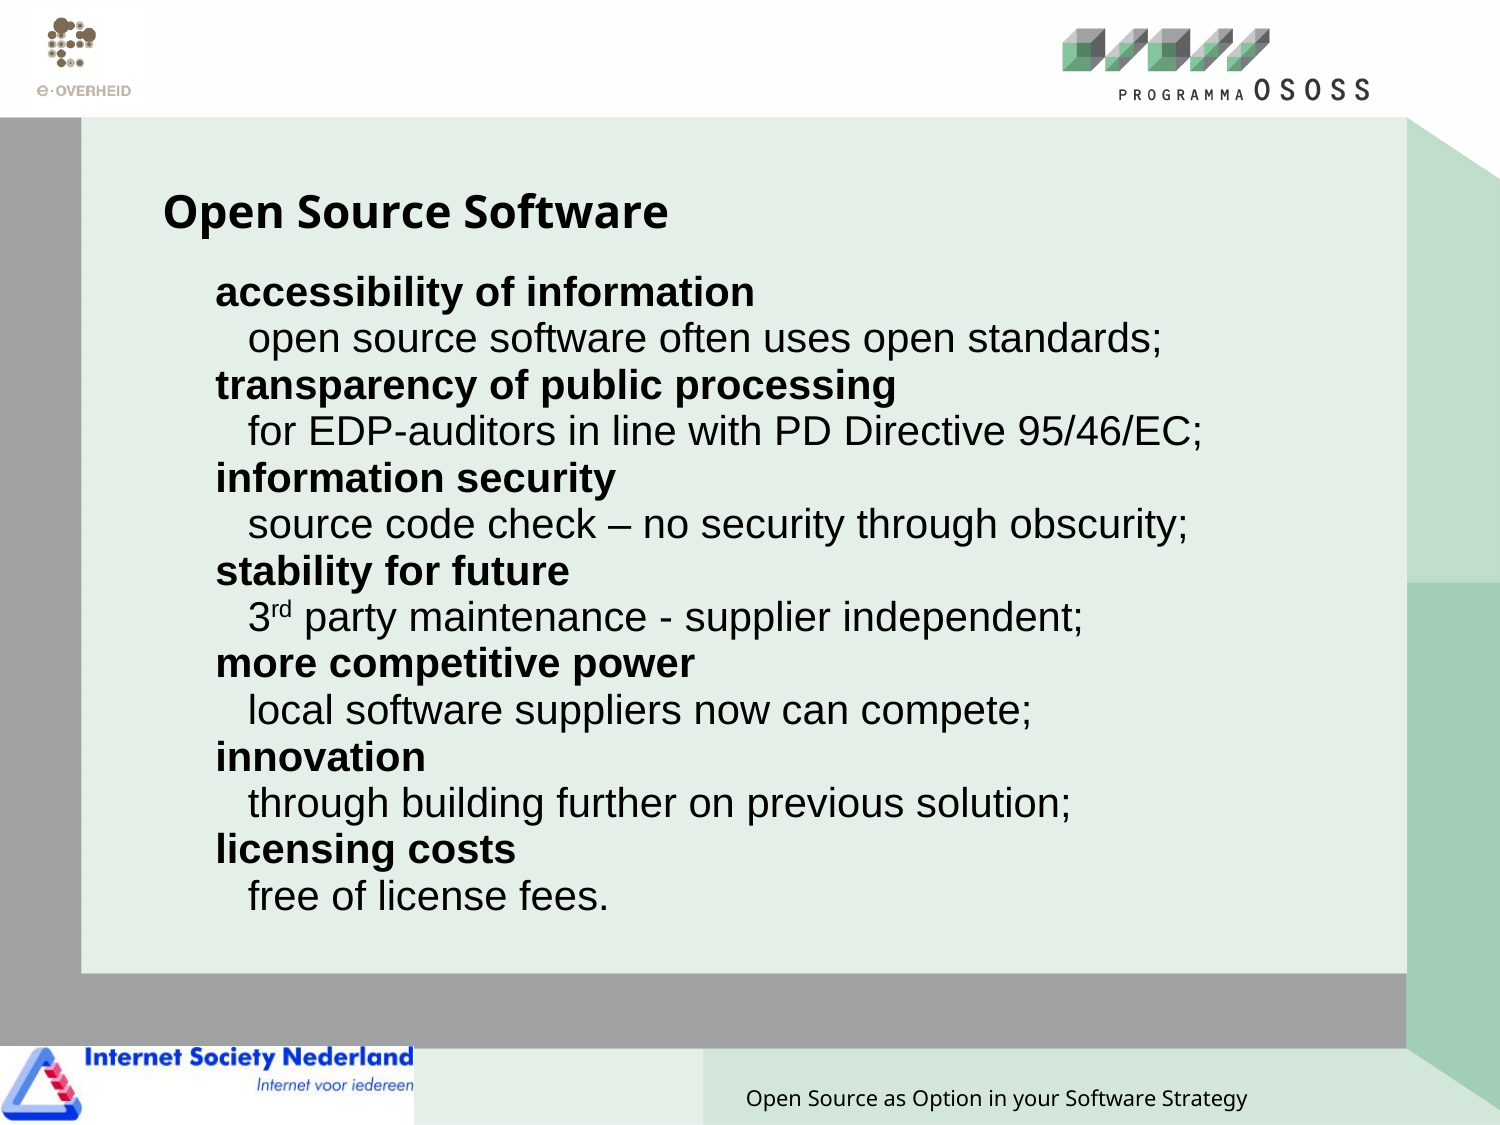

# Open Source Software
accessibility of information
open source software often uses open standards;
transparency of public processing
for EDP-auditors in line with PD Directive 95/46/EC;
information security
source code check – no security through obscurity;
stability for future
3rd party maintenance - supplier independent;
more competitive power
local software suppliers now can compete;
innovation
through building further on previous solution;
licensing costs
free of license fees.